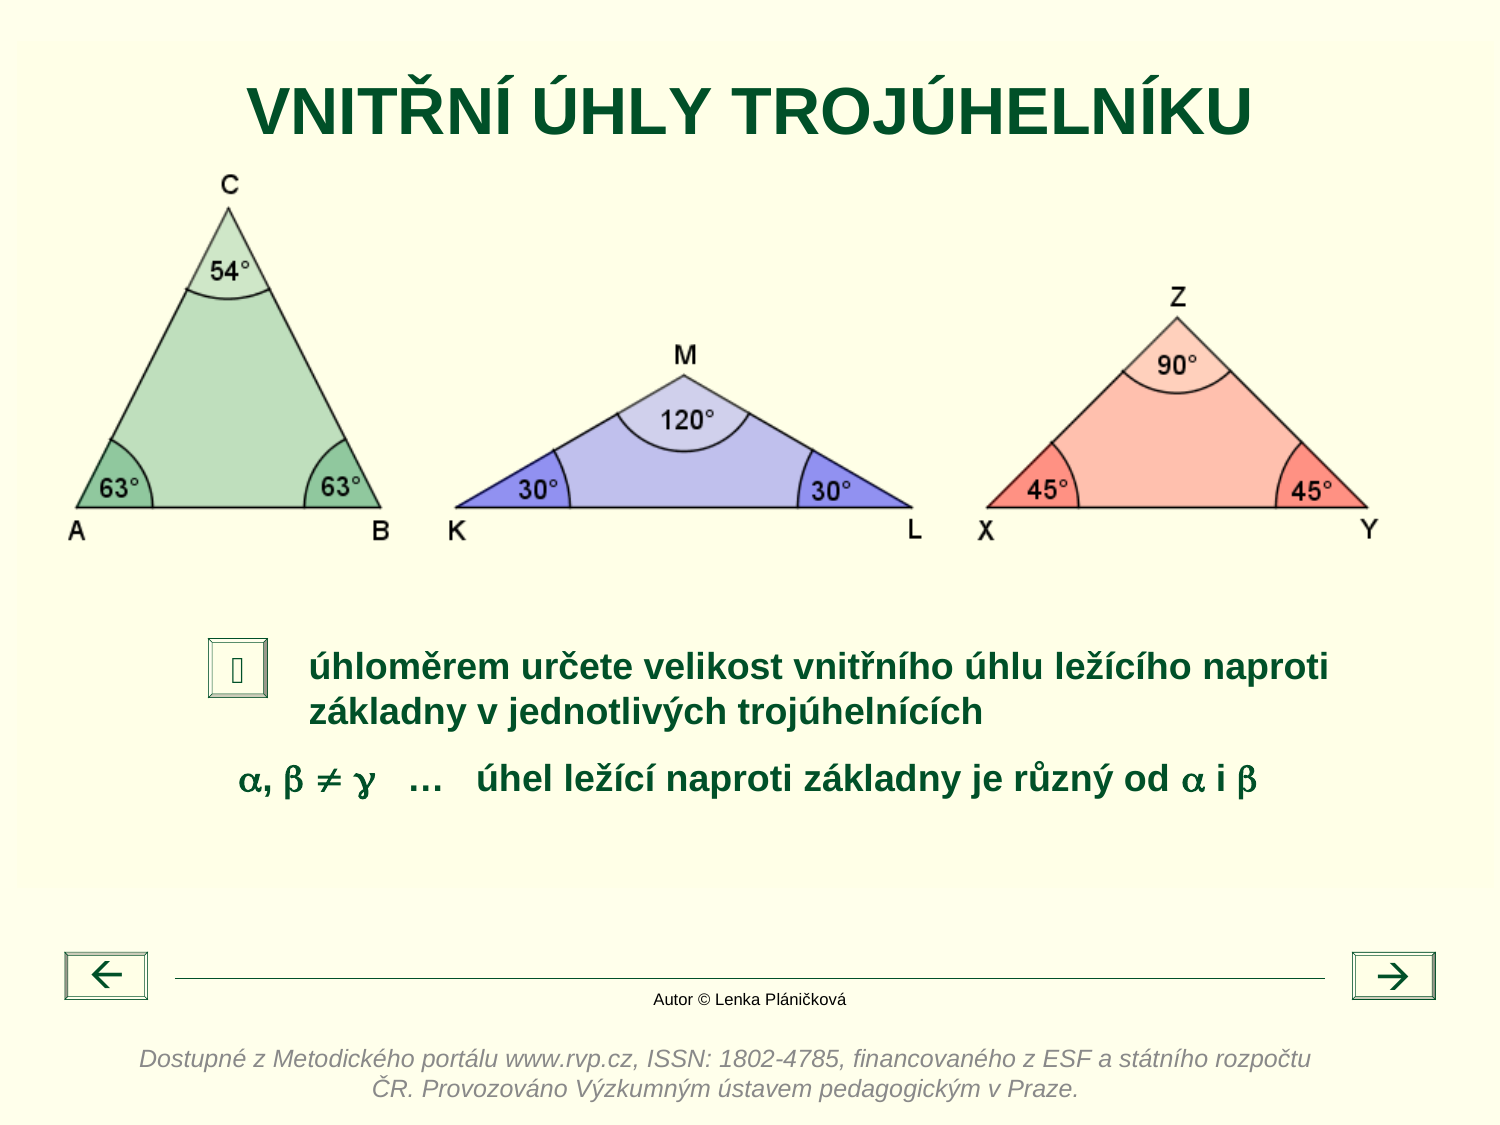

# VNITŘNÍ ÚHLY TROJÚHELNÍKU
úhloměrem určete velikost vnitřního úhlu ležícího naproti základny v jednotlivých trojúhelnících

,    … úhel ležící naproti základny je různý od  i 


Autor © Lenka Pláničková
Dostupné z Metodického portálu www.rvp.cz, ISSN: 1802-4785, financovaného z ESF a státního rozpočtu ČR. Provozováno Výzkumným ústavem pedagogickým v Praze.